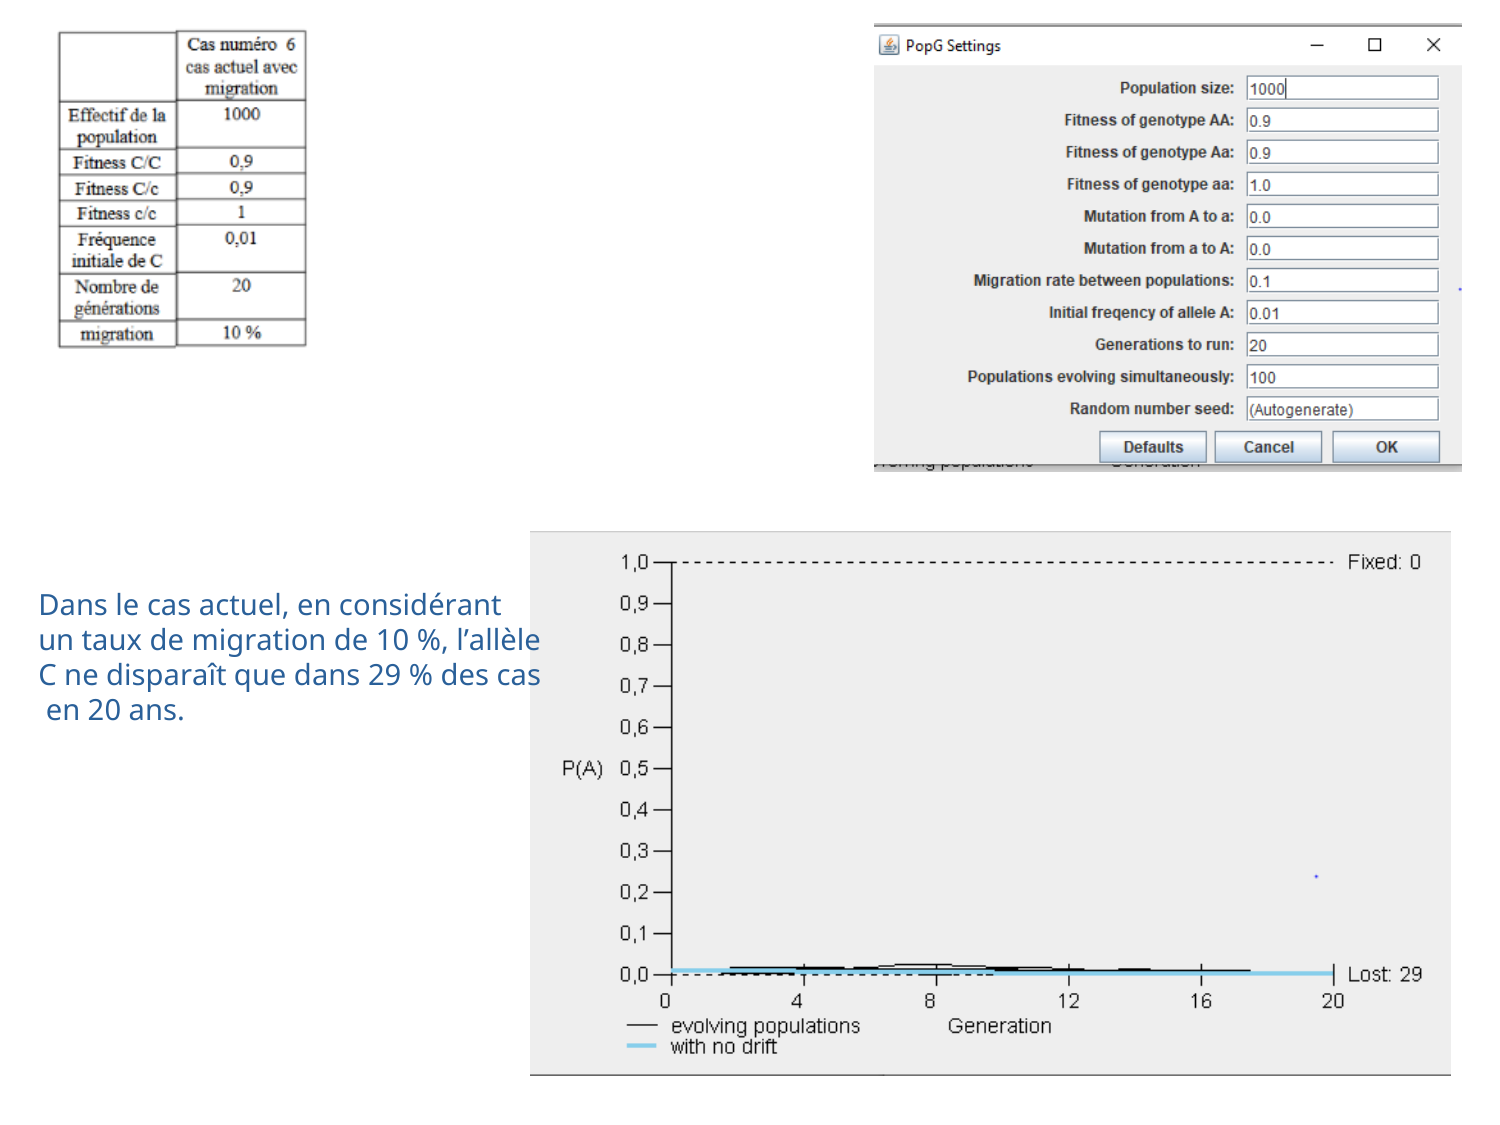

Dans le cas actuel, en considérant
un taux de migration de 10 %, l’allèle
C ne disparaît que dans 29 % des cas
 en 20 ans.